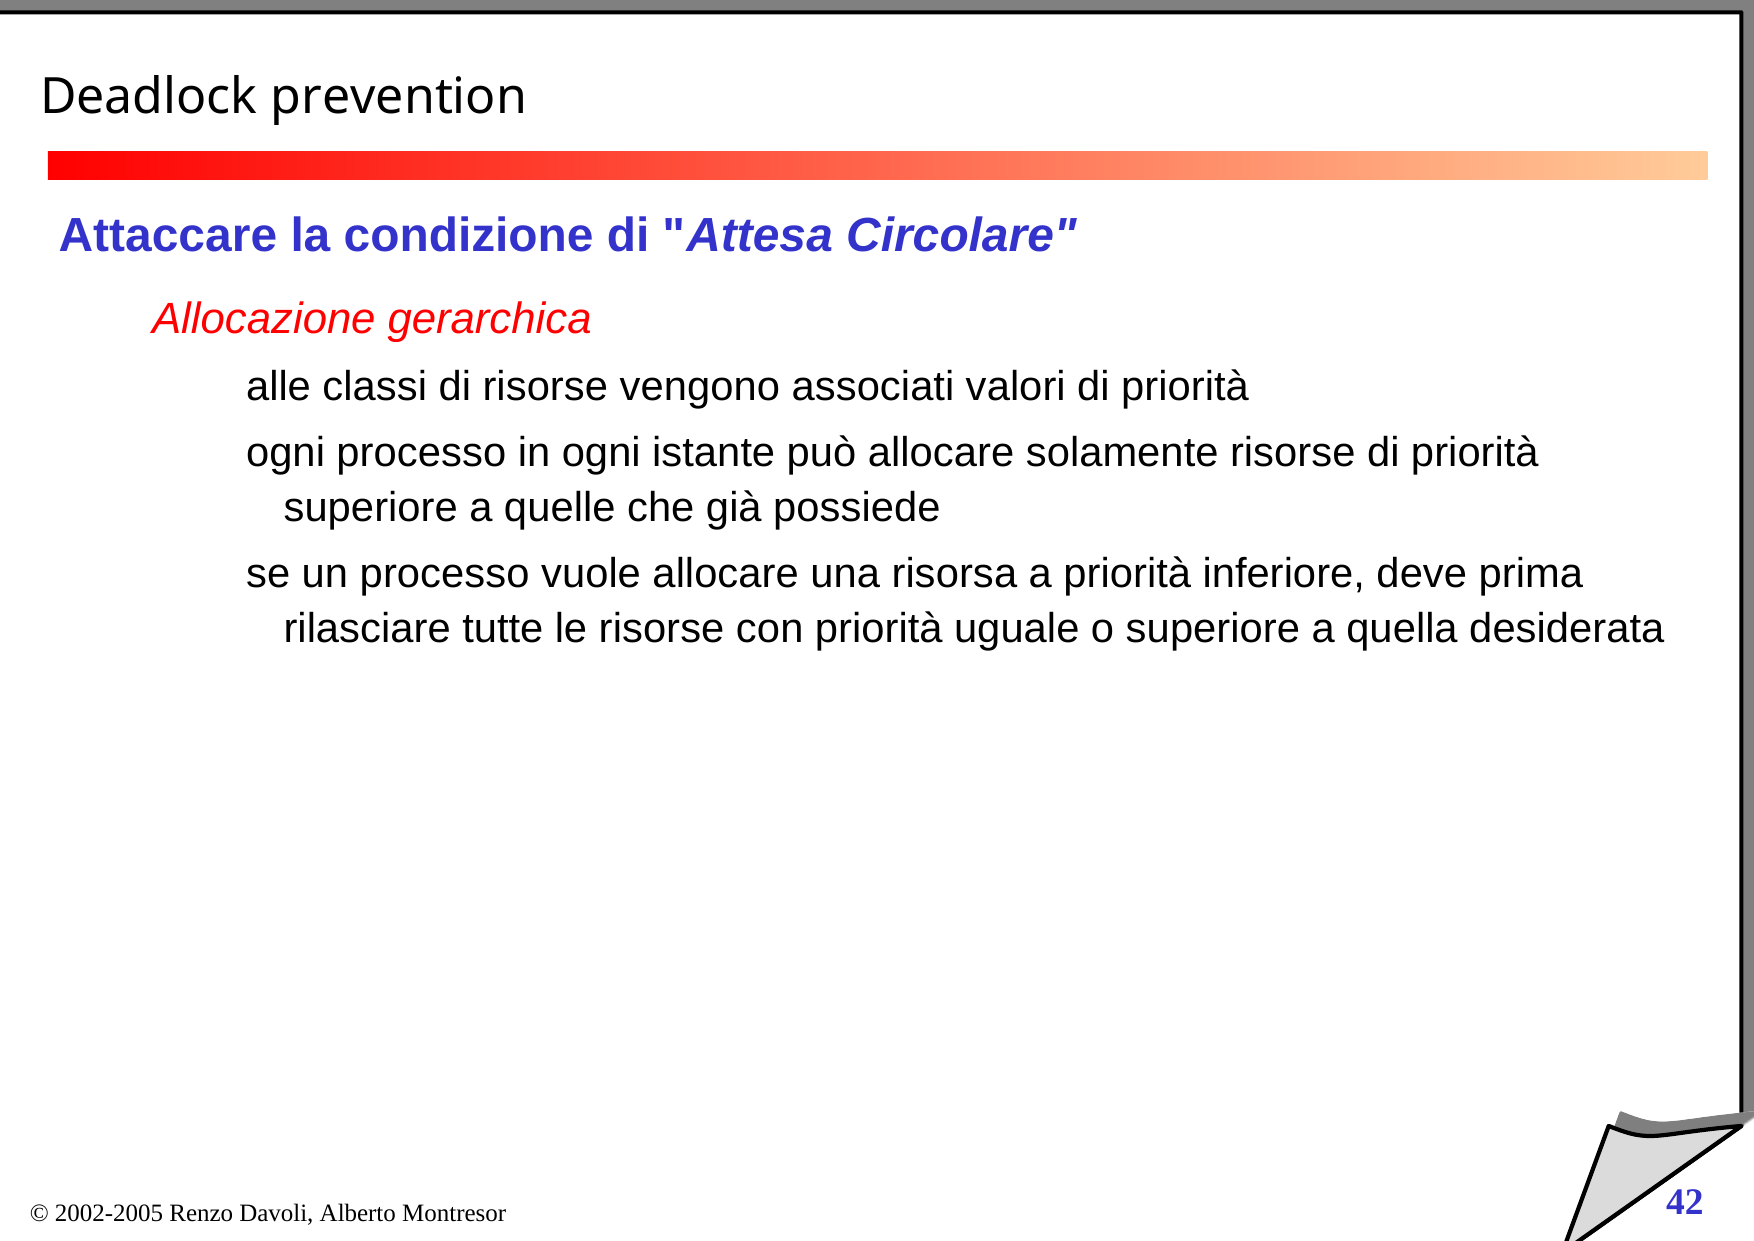

# Deadlock prevention
Attaccare la condizione di "Attesa Circolare"
Allocazione gerarchica
alle classi di risorse vengono associati valori di priorità
ogni processo in ogni istante può allocare solamente risorse di priorità superiore a quelle che già possiede
se un processo vuole allocare una risorsa a priorità inferiore, deve prima rilasciare tutte le risorse con priorità uguale o superiore a quella desiderata